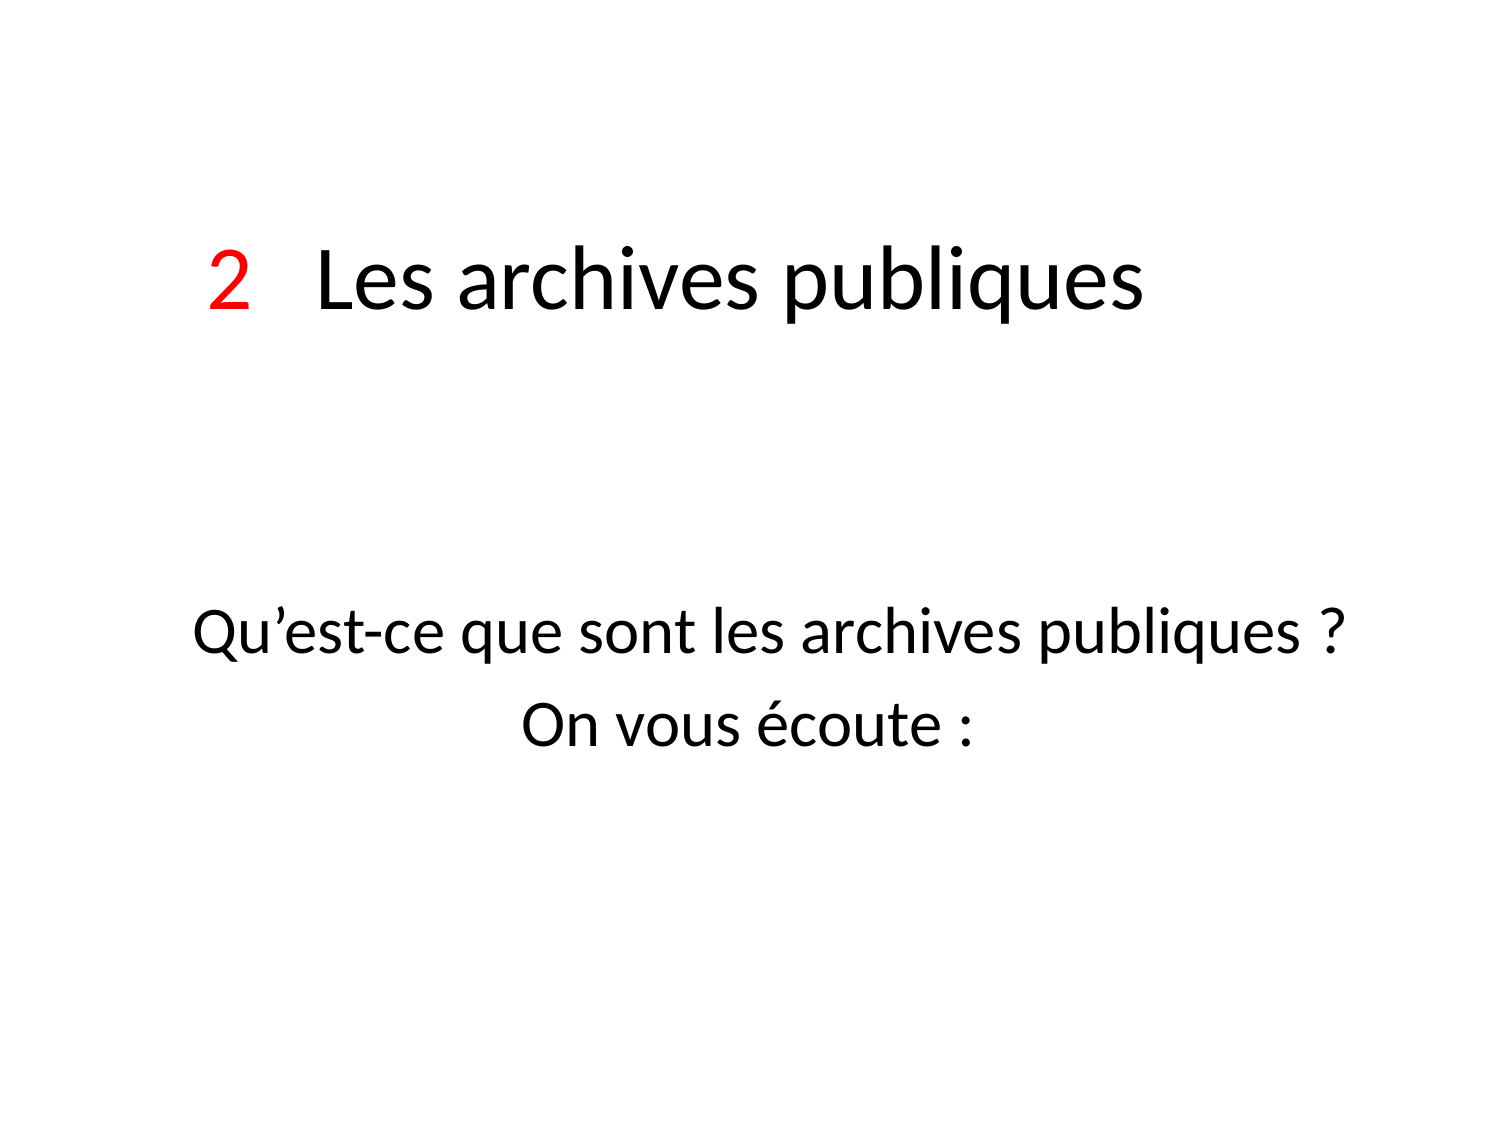

# 2 Les archives publiques
  Qu’est-ce que sont les archives publiques ?
On vous écoute :